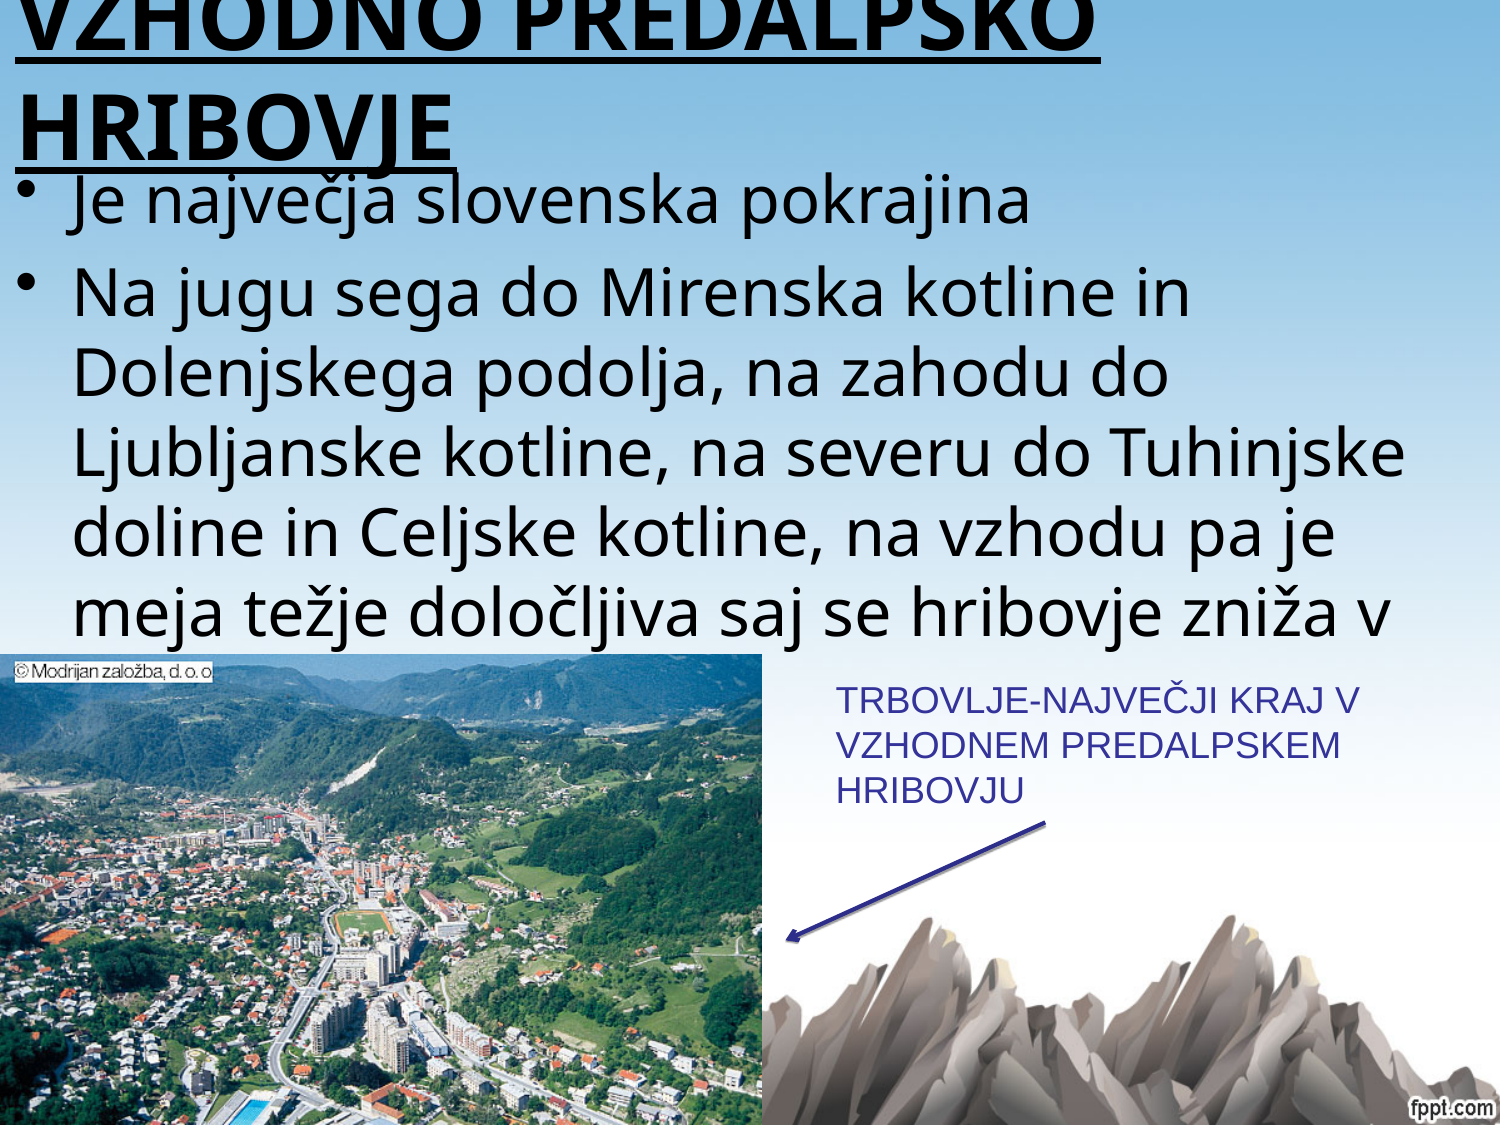

# VZHODNO PREDALPSKO HRIBOVJE
Je največja slovenska pokrajina
Na jugu sega do Mirenska kotline in Dolenjskega podolja, na zahodu do Ljubljanske kotline, na severu do Tuhinjske doline in Celjske kotline, na vzhodu pa je meja težje določljiva saj se hribovje zniža v obpanonsko gričevje.
TRBOVLJE-NAJVEČJI KRAJ V VZHODNEM PREDALPSKEM HRIBOVJU